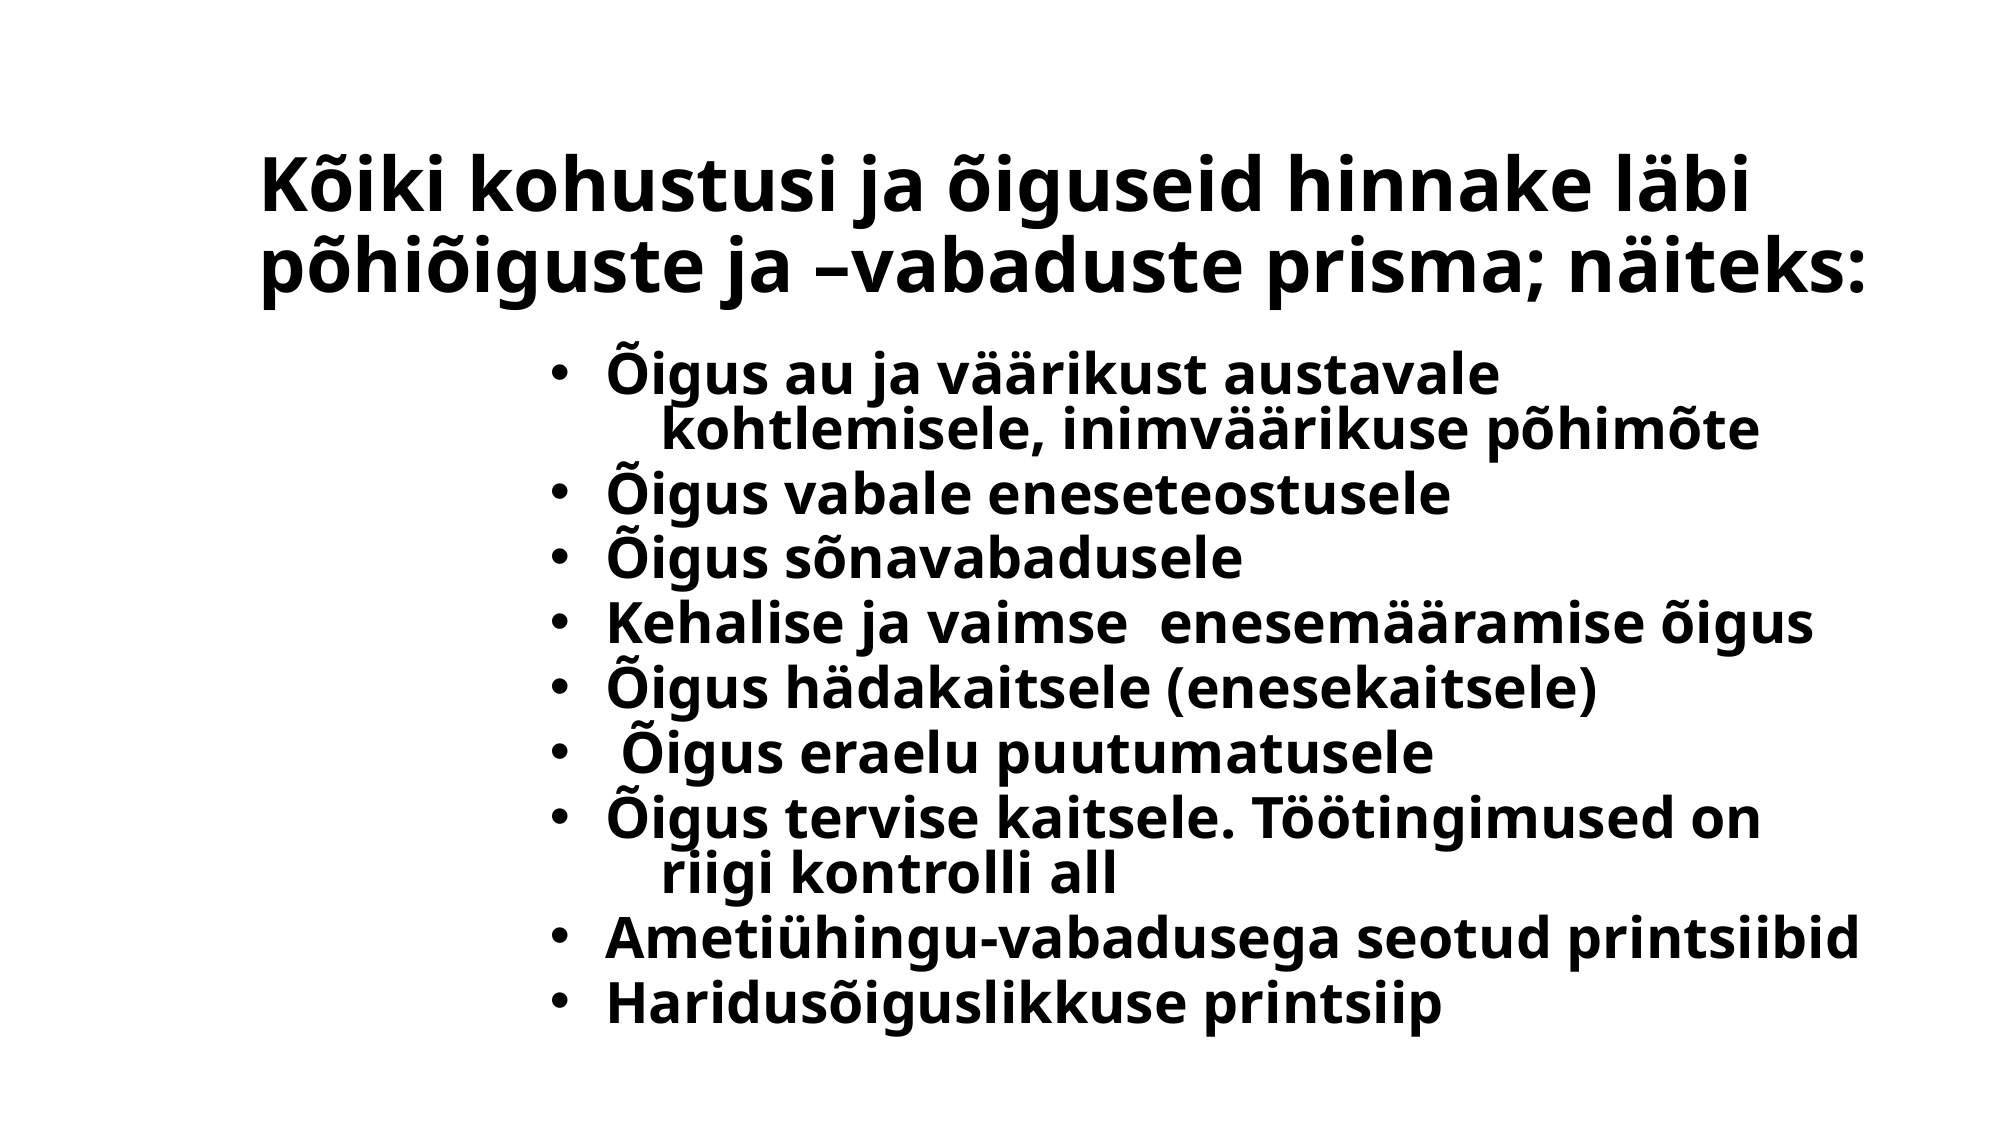

# Kõiki kohustusi ja õiguseid hinnake läbi põhiõiguste ja –vabaduste prisma; näiteks:
Õigus au ja väärikust austavale kohtlemisele, inimväärikuse põhimõte
Õigus vabale eneseteostusele
Õigus sõnavabadusele
Kehalise ja vaimse enesemääramise õigus
Õigus hädakaitsele (enesekaitsele)
 Õigus eraelu puutumatusele
Õigus tervise kaitsele. Töötingimused on riigi kontrolli all
Ametiühingu-vabadusega seotud printsiibid
Haridusõiguslikkuse printsiip